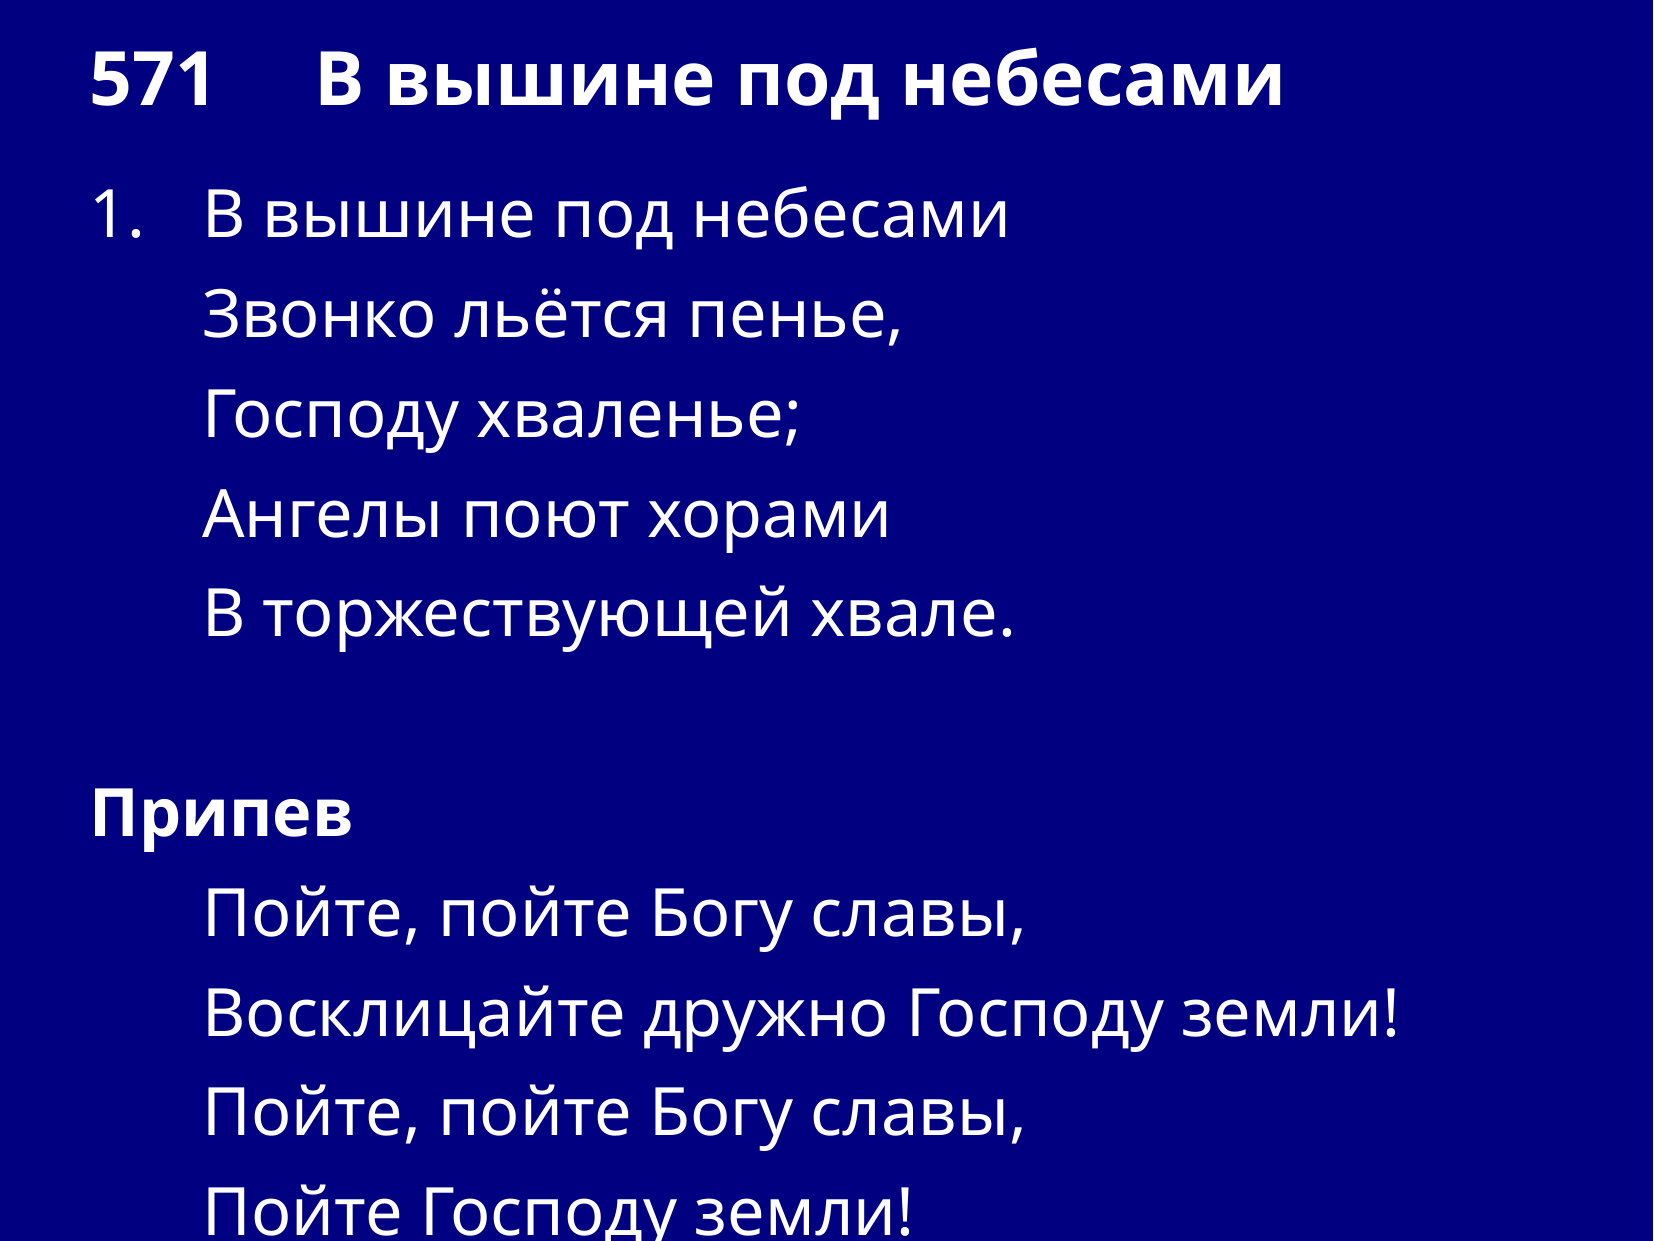

571	В вышине под небесами
1.	В вышине под небесами
	Звонко льётся пенье,
	Господу хваленье;
	Ангелы поют хорами
	В торжествующей хвале.
Припев
	Пойте, пойте Богу славы,
	Восклицайте дружно Господу земли!
	Пойте, пойте Богу славы,
	Пойте Господу земли!